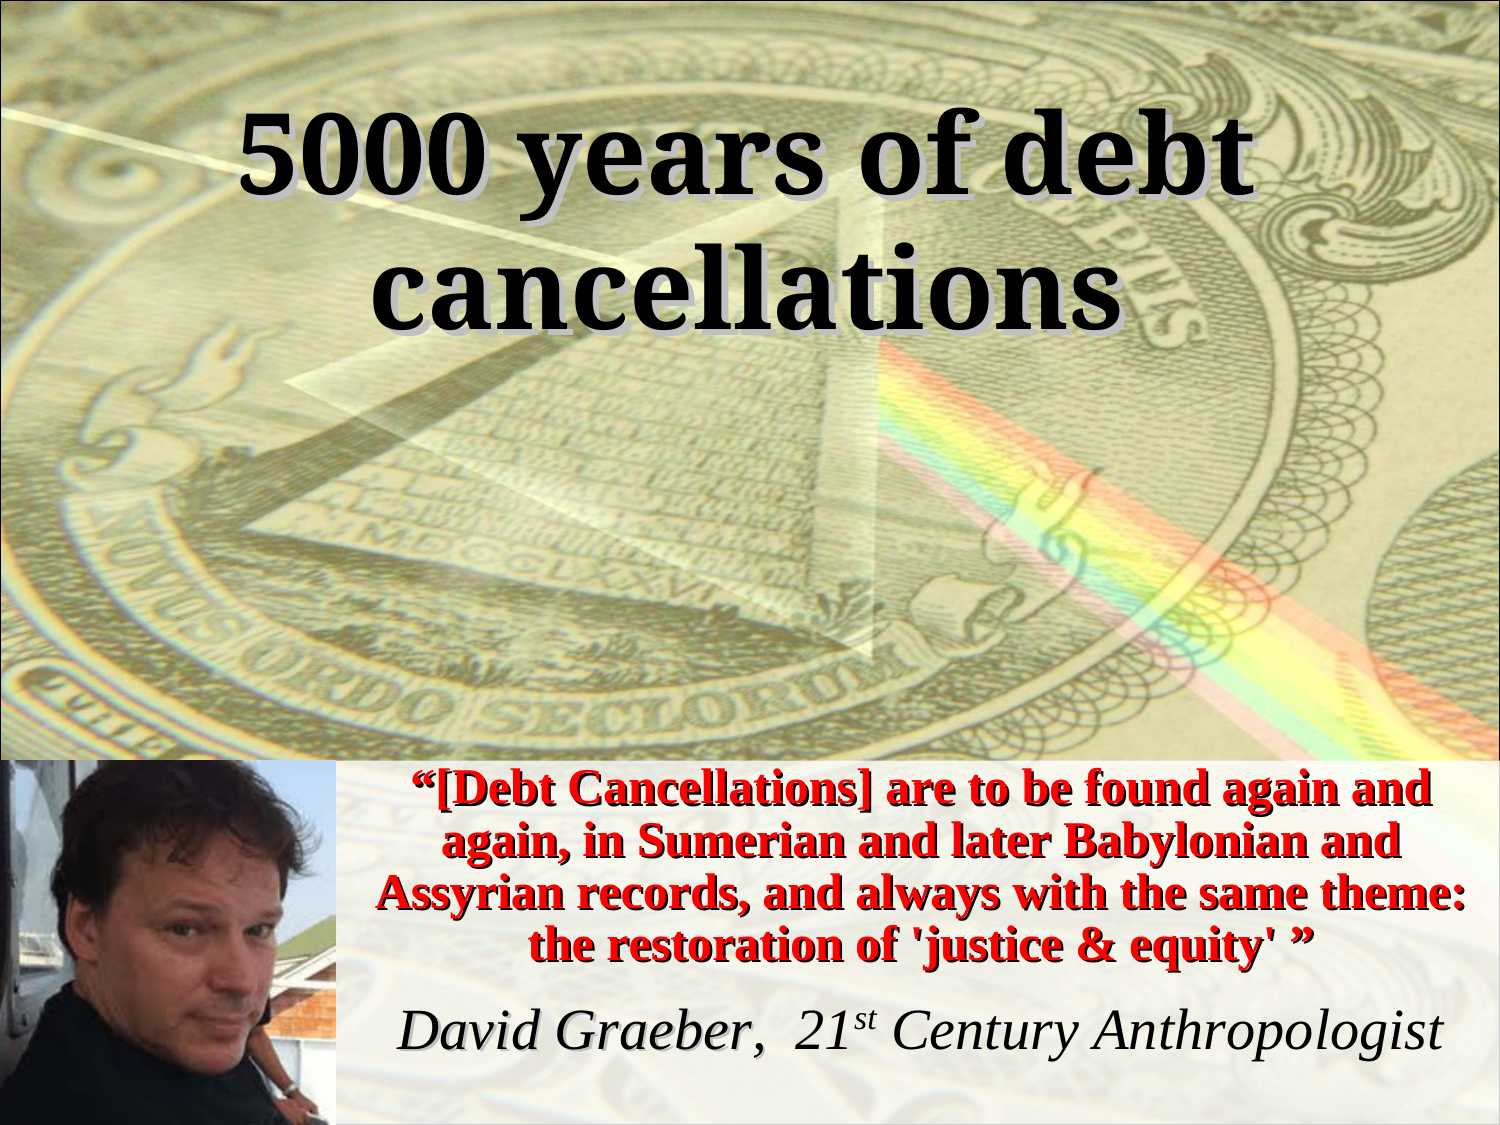

5000 years of debt cancellations
“[Debt Cancellations] are to be found again and again, in Sumerian and later Babylonian and Assyrian records, and always with the same theme: the restoration of 'justice & equity' ”
David Graeber, 21st Century Anthropologist